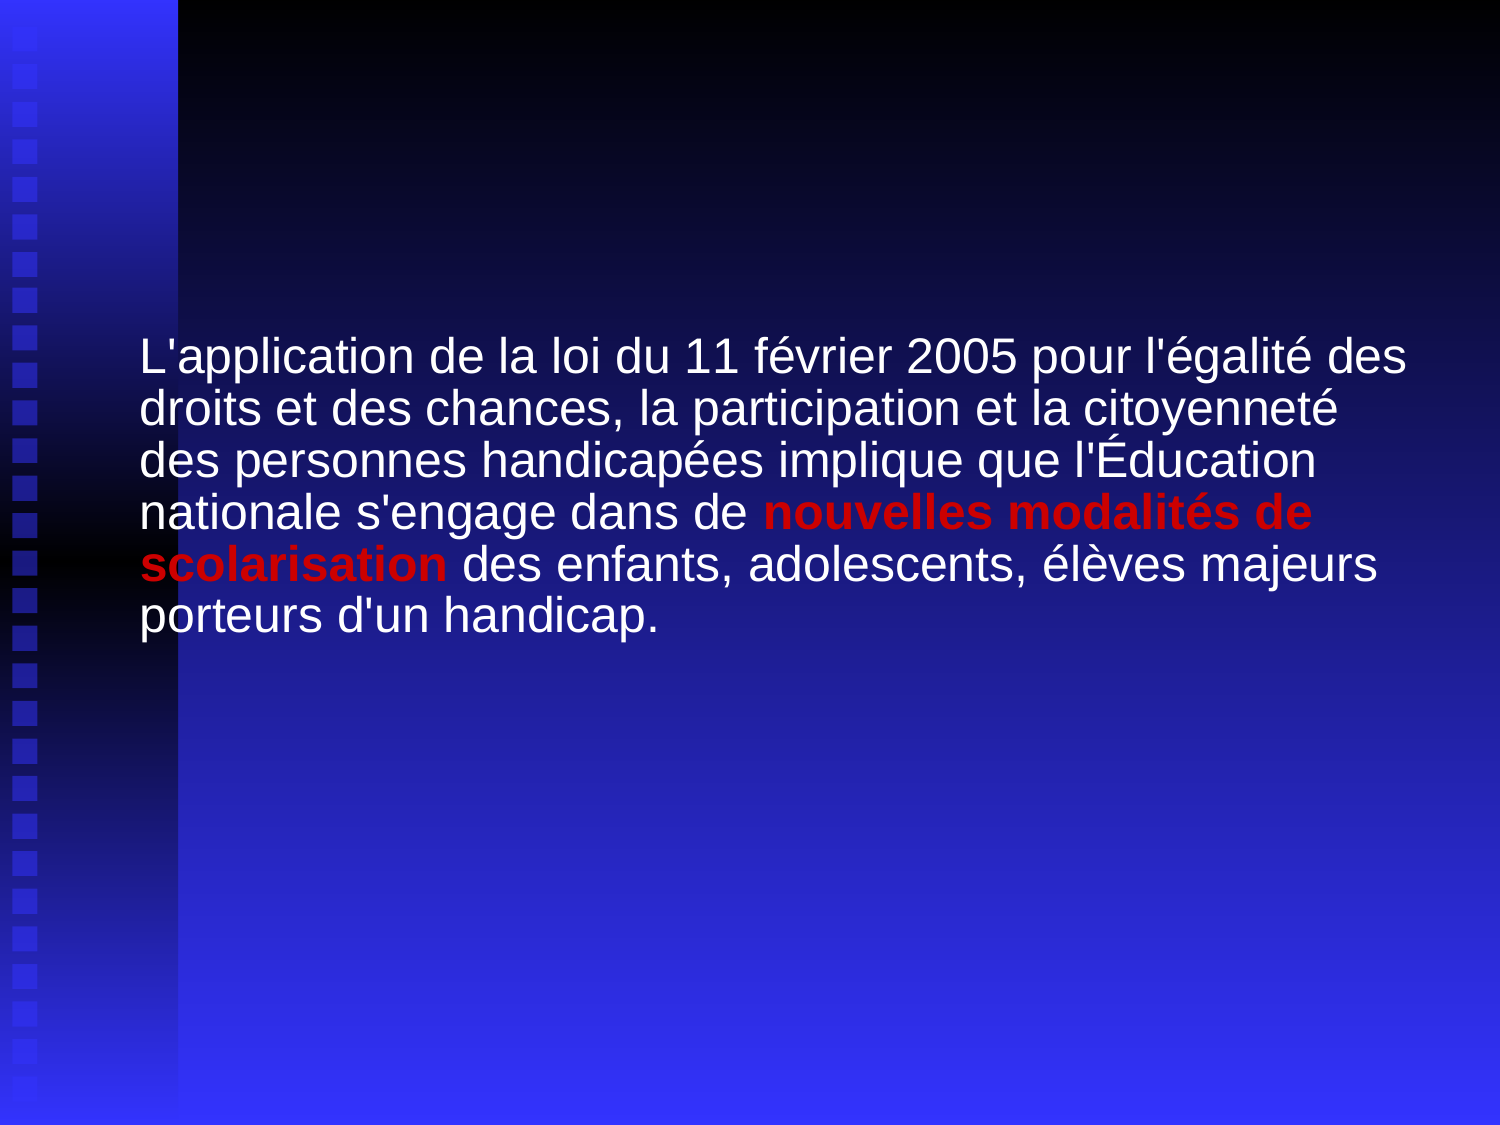

L'application de la loi du 11 février 2005 pour l'égalité des droits et des chances, la participation et la citoyenneté des personnes handicapées implique que l'Éducation nationale s'engage dans de nouvelles modalités de scolarisation des enfants, adolescents, élèves majeurs porteurs d'un handicap.